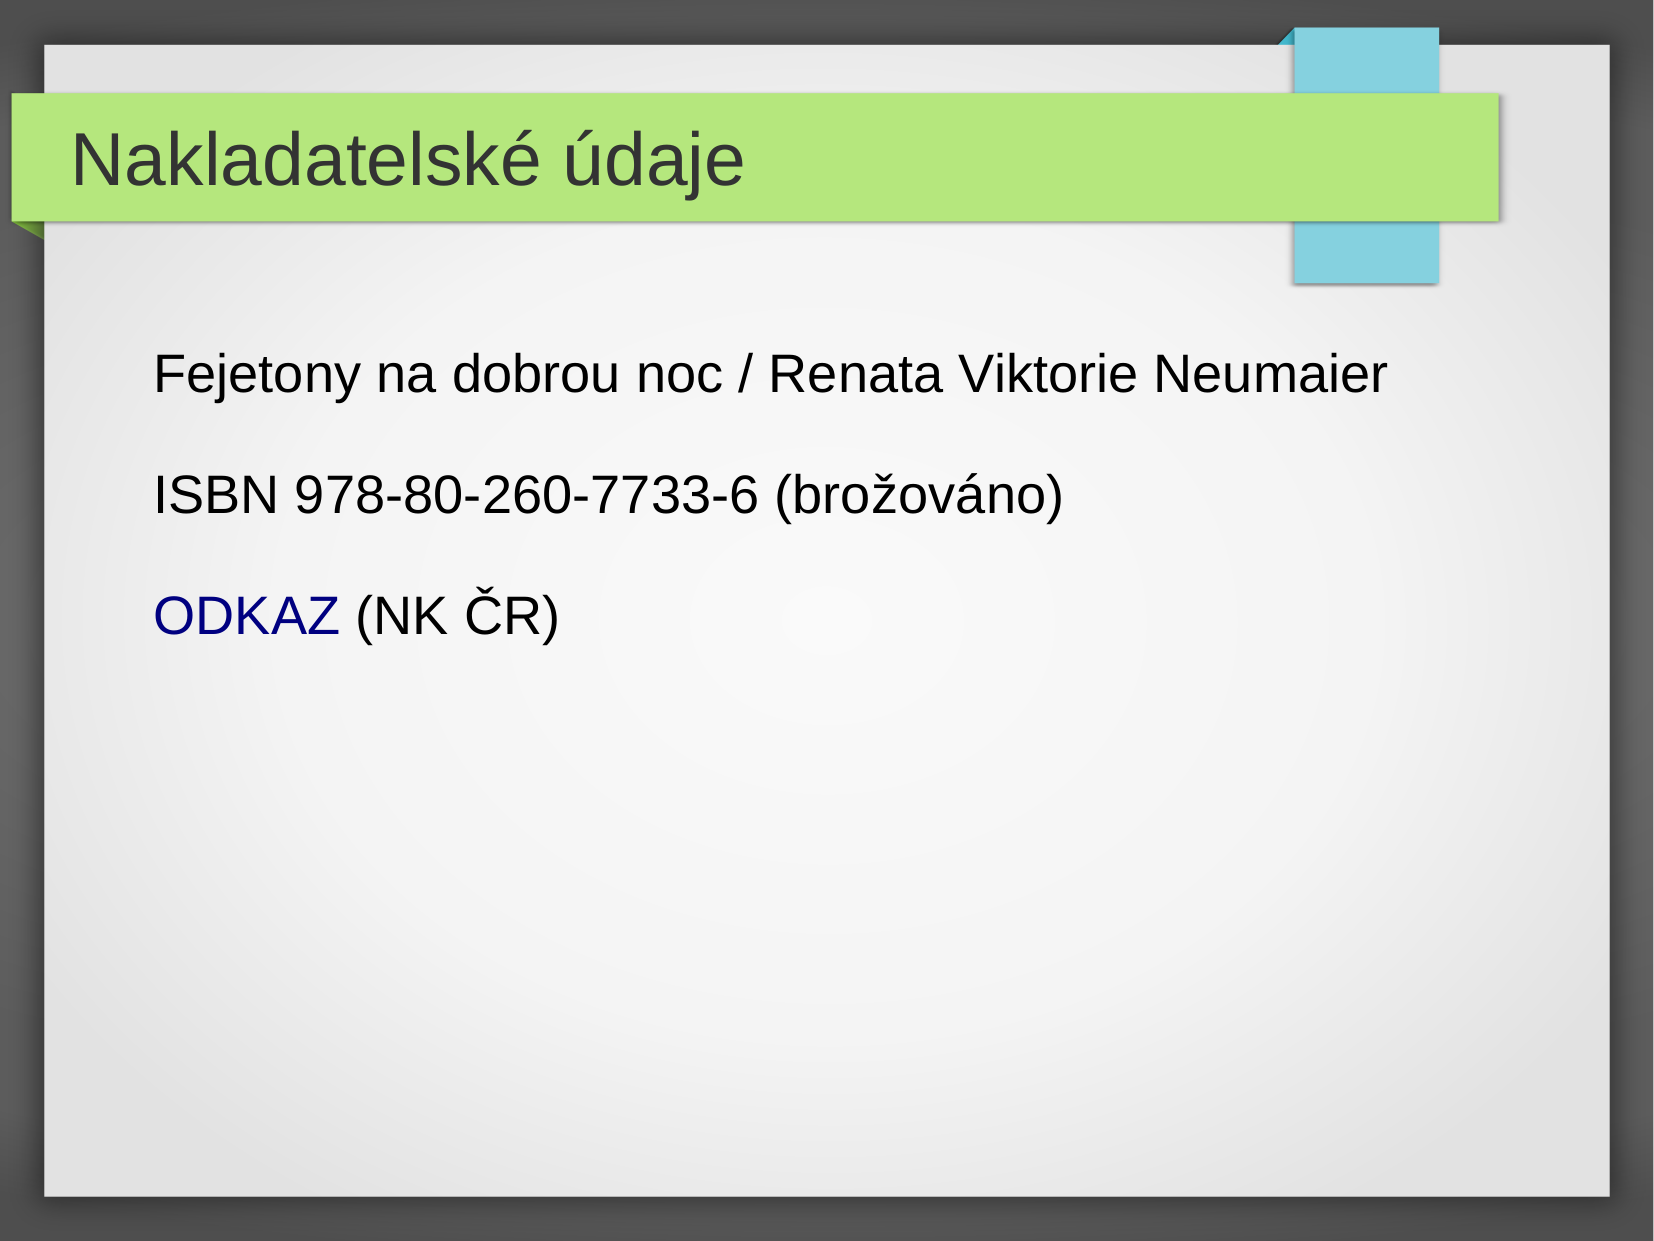

# Nakladatelské údaje
Fejetony na dobrou noc / Renata Viktorie Neumaier
ISBN 978-80-260-7733-6 (brožováno)
ODKAZ (NK ČR)